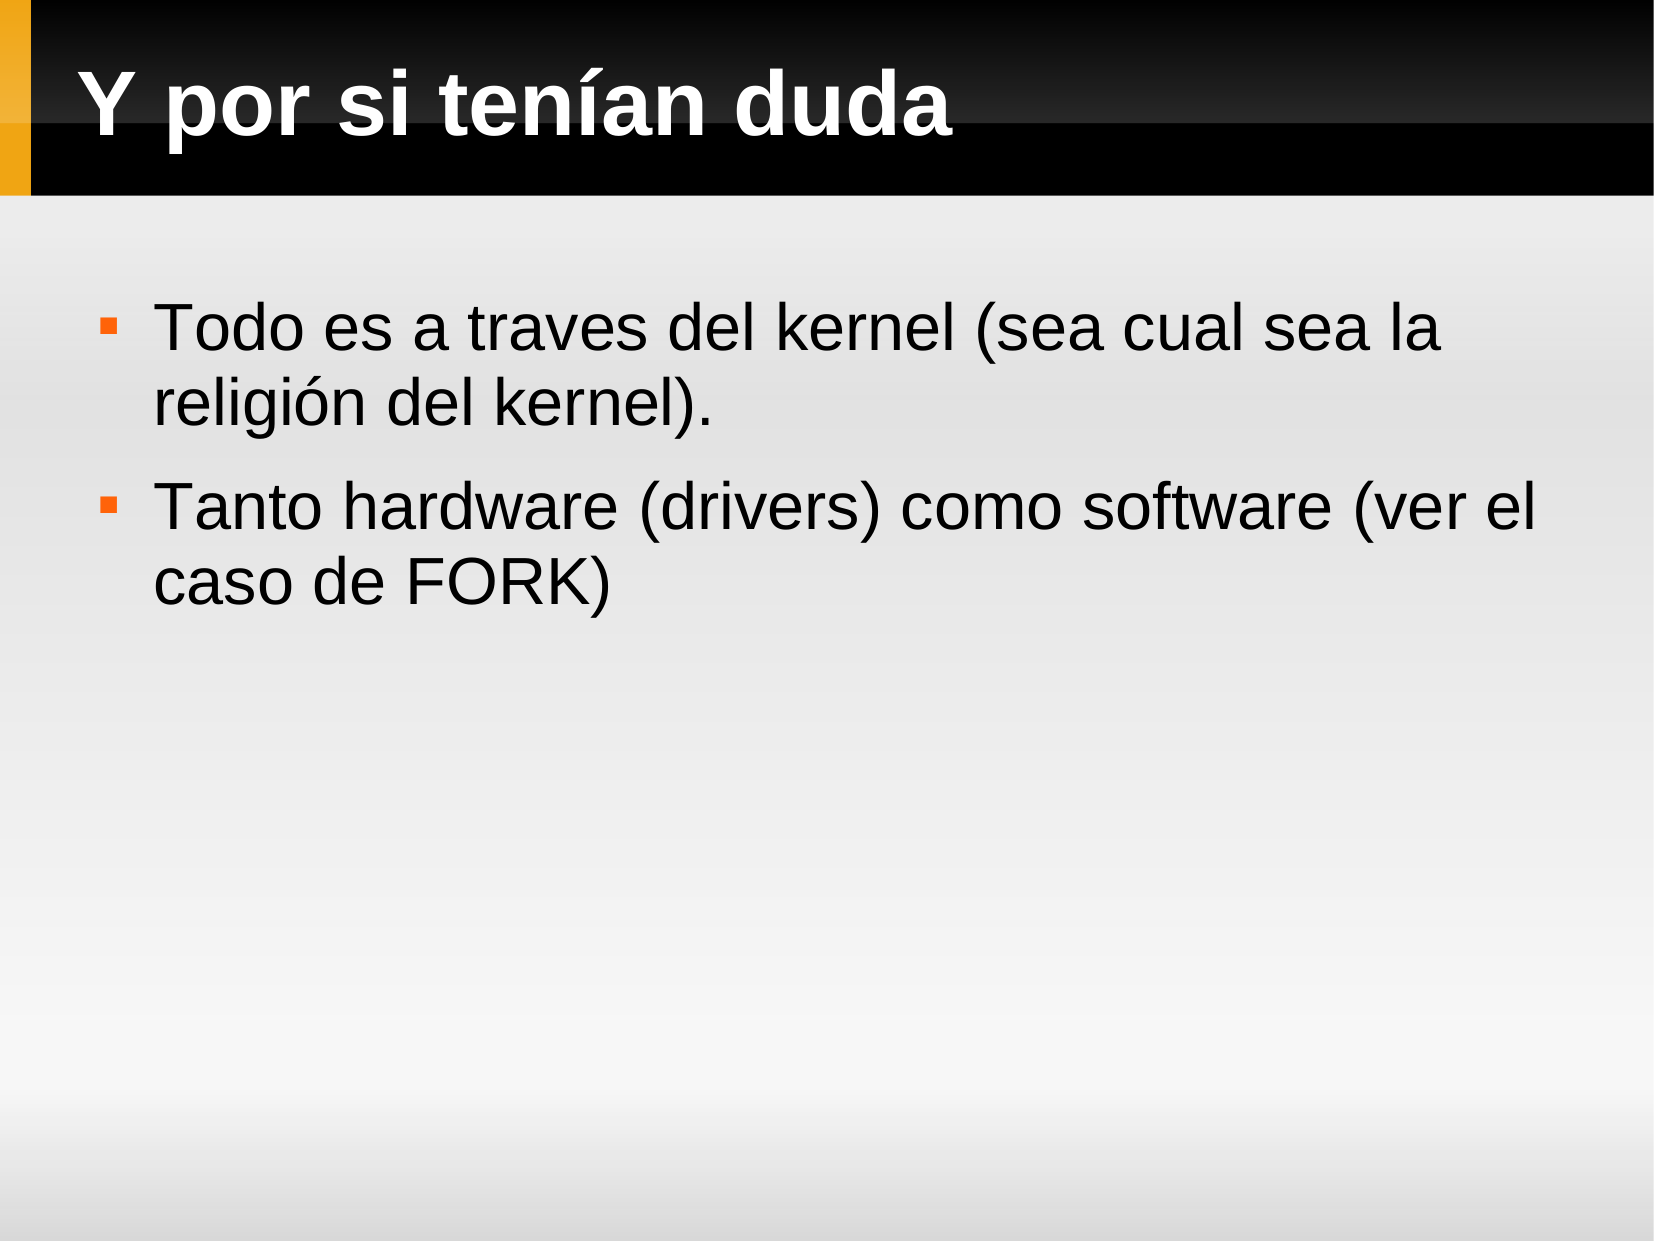

# Y por si tenían duda
Todo es a traves del kernel (sea cual sea la religión del kernel).
Tanto hardware (drivers) como software (ver el caso de FORK)